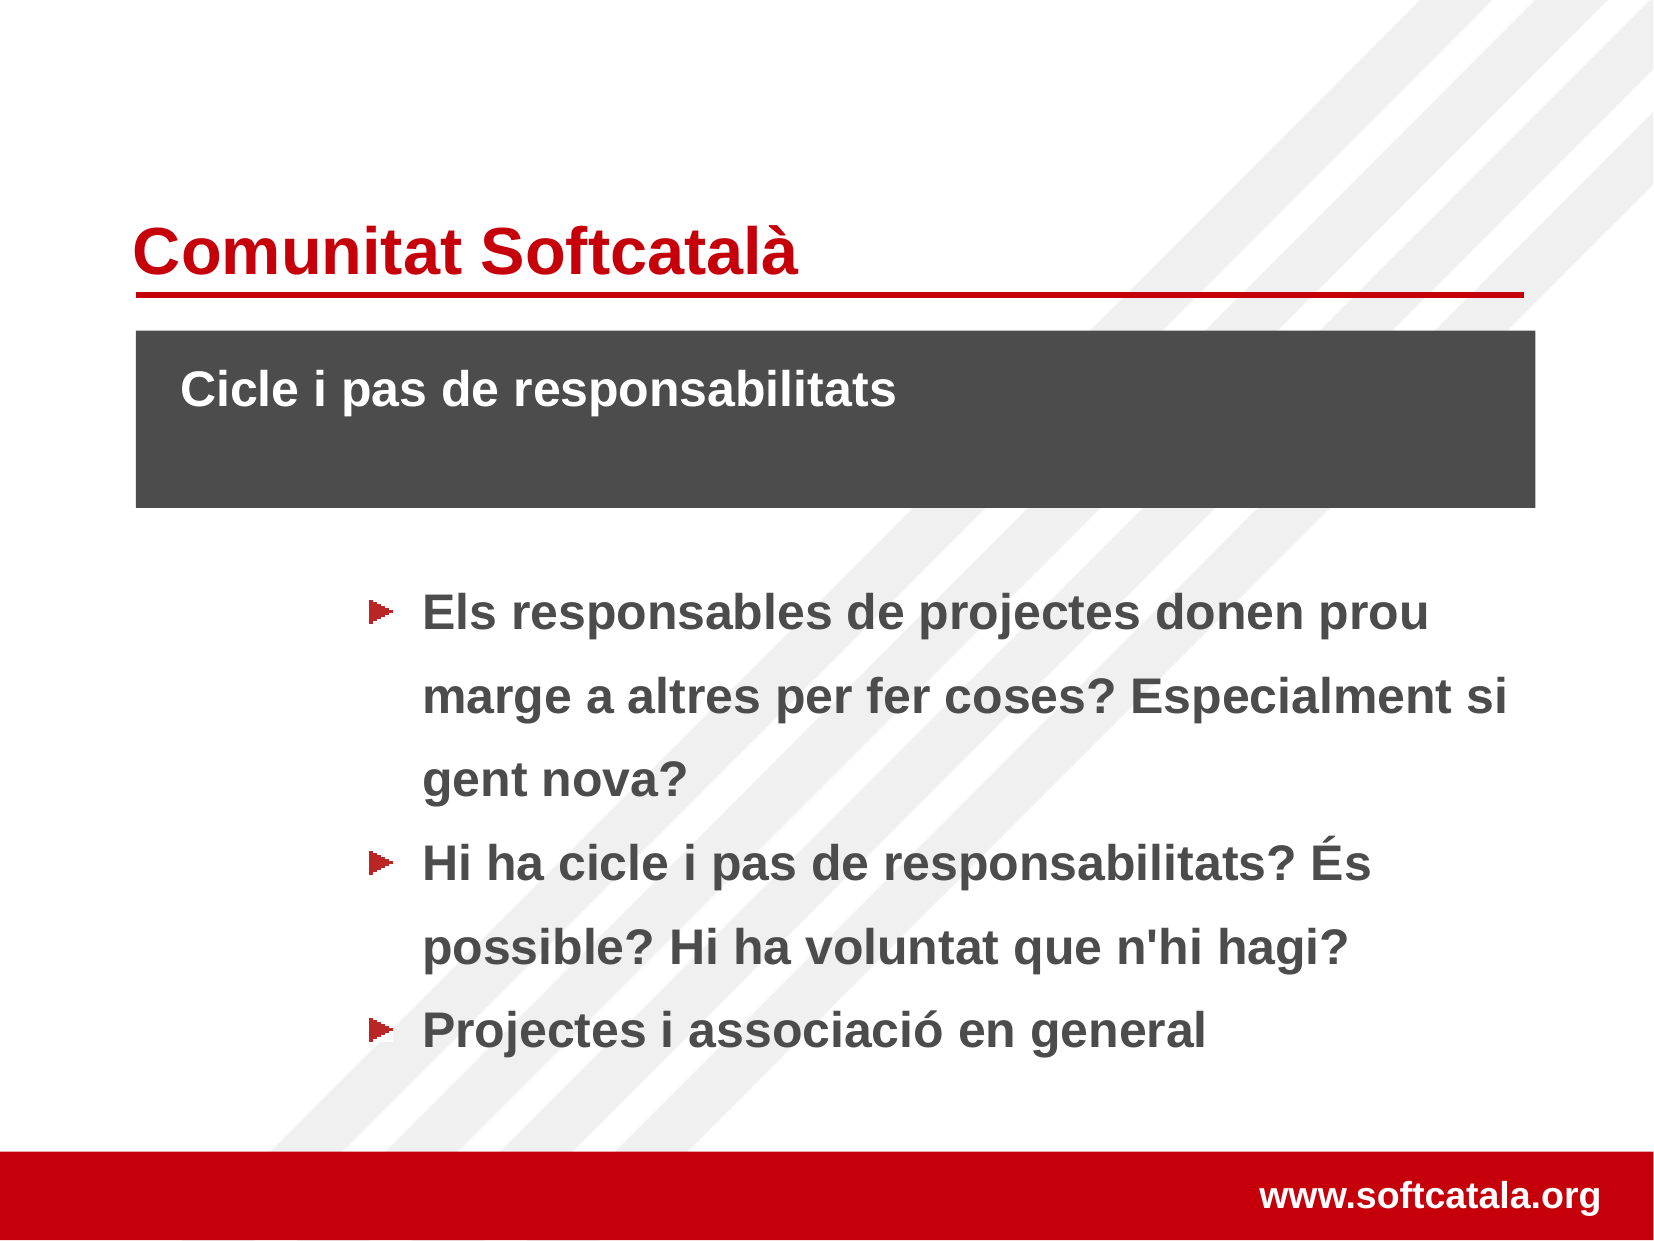

Comunitat Softcatalà
Cicle i pas de responsabilitats
Els responsables de projectes donen prou marge a altres per fer coses? Especialment si gent nova?
Hi ha cicle i pas de responsabilitats? És possible? Hi ha voluntat que n'hi hagi?
Projectes i associació en general
 www.softcatala.org